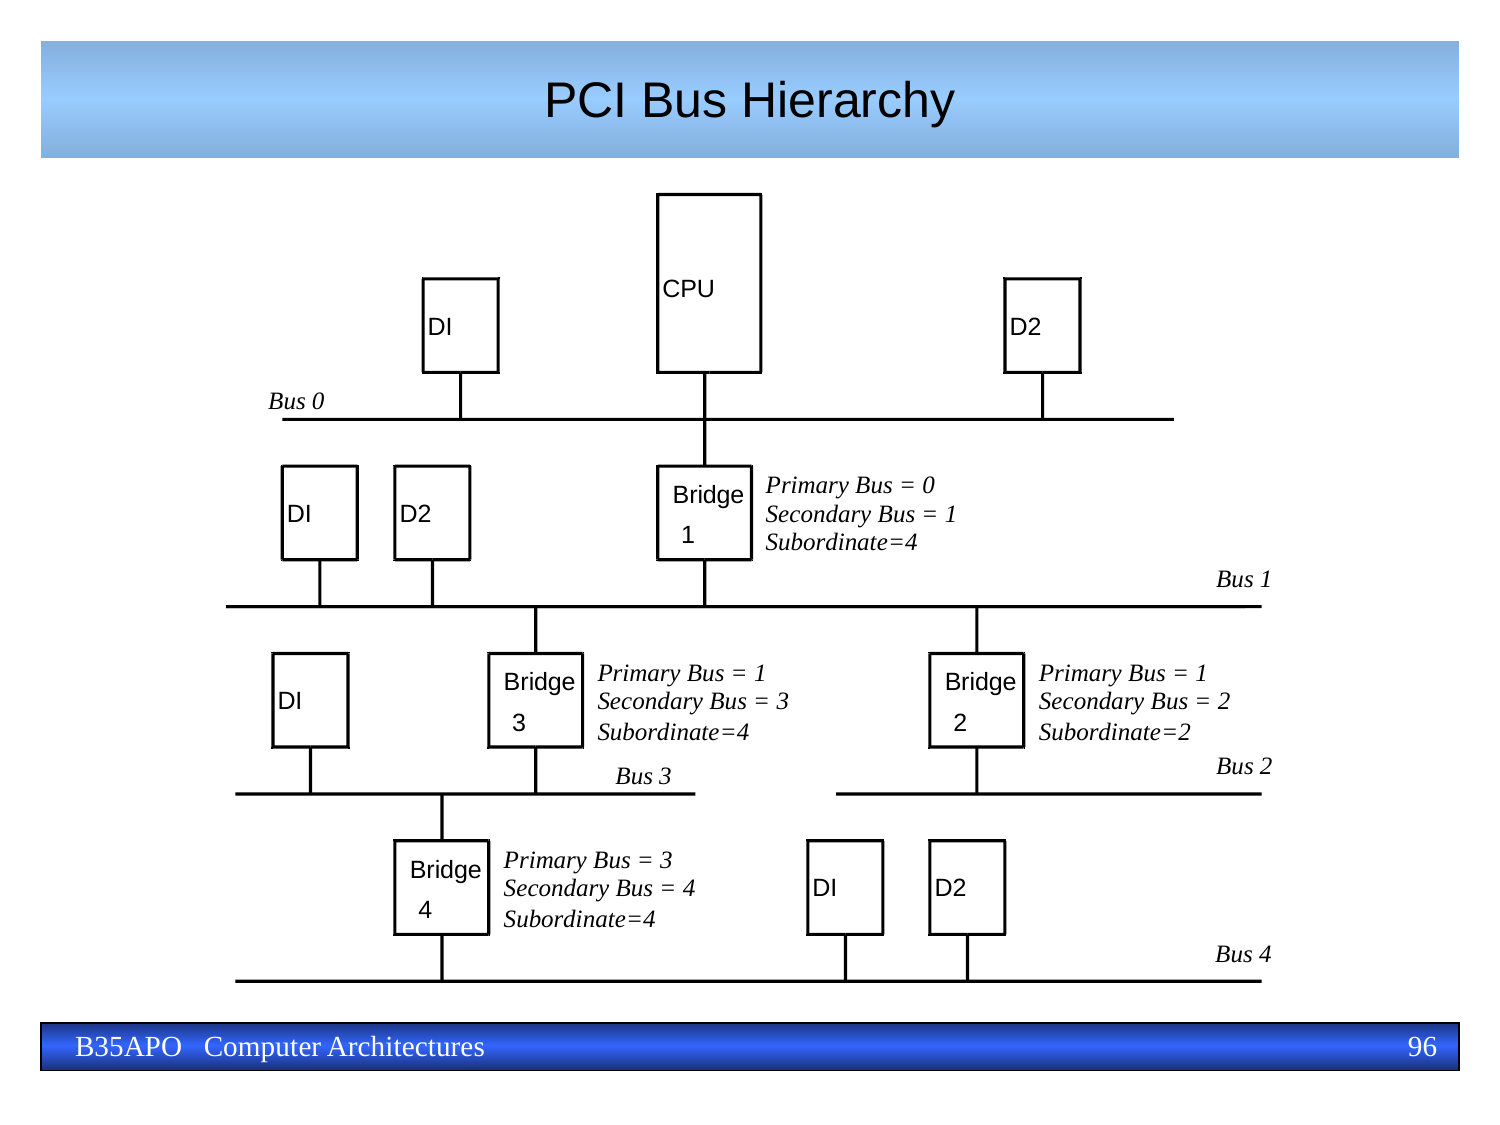

# PCI Bus Hierarchy
B35APO Computer Architectures
96